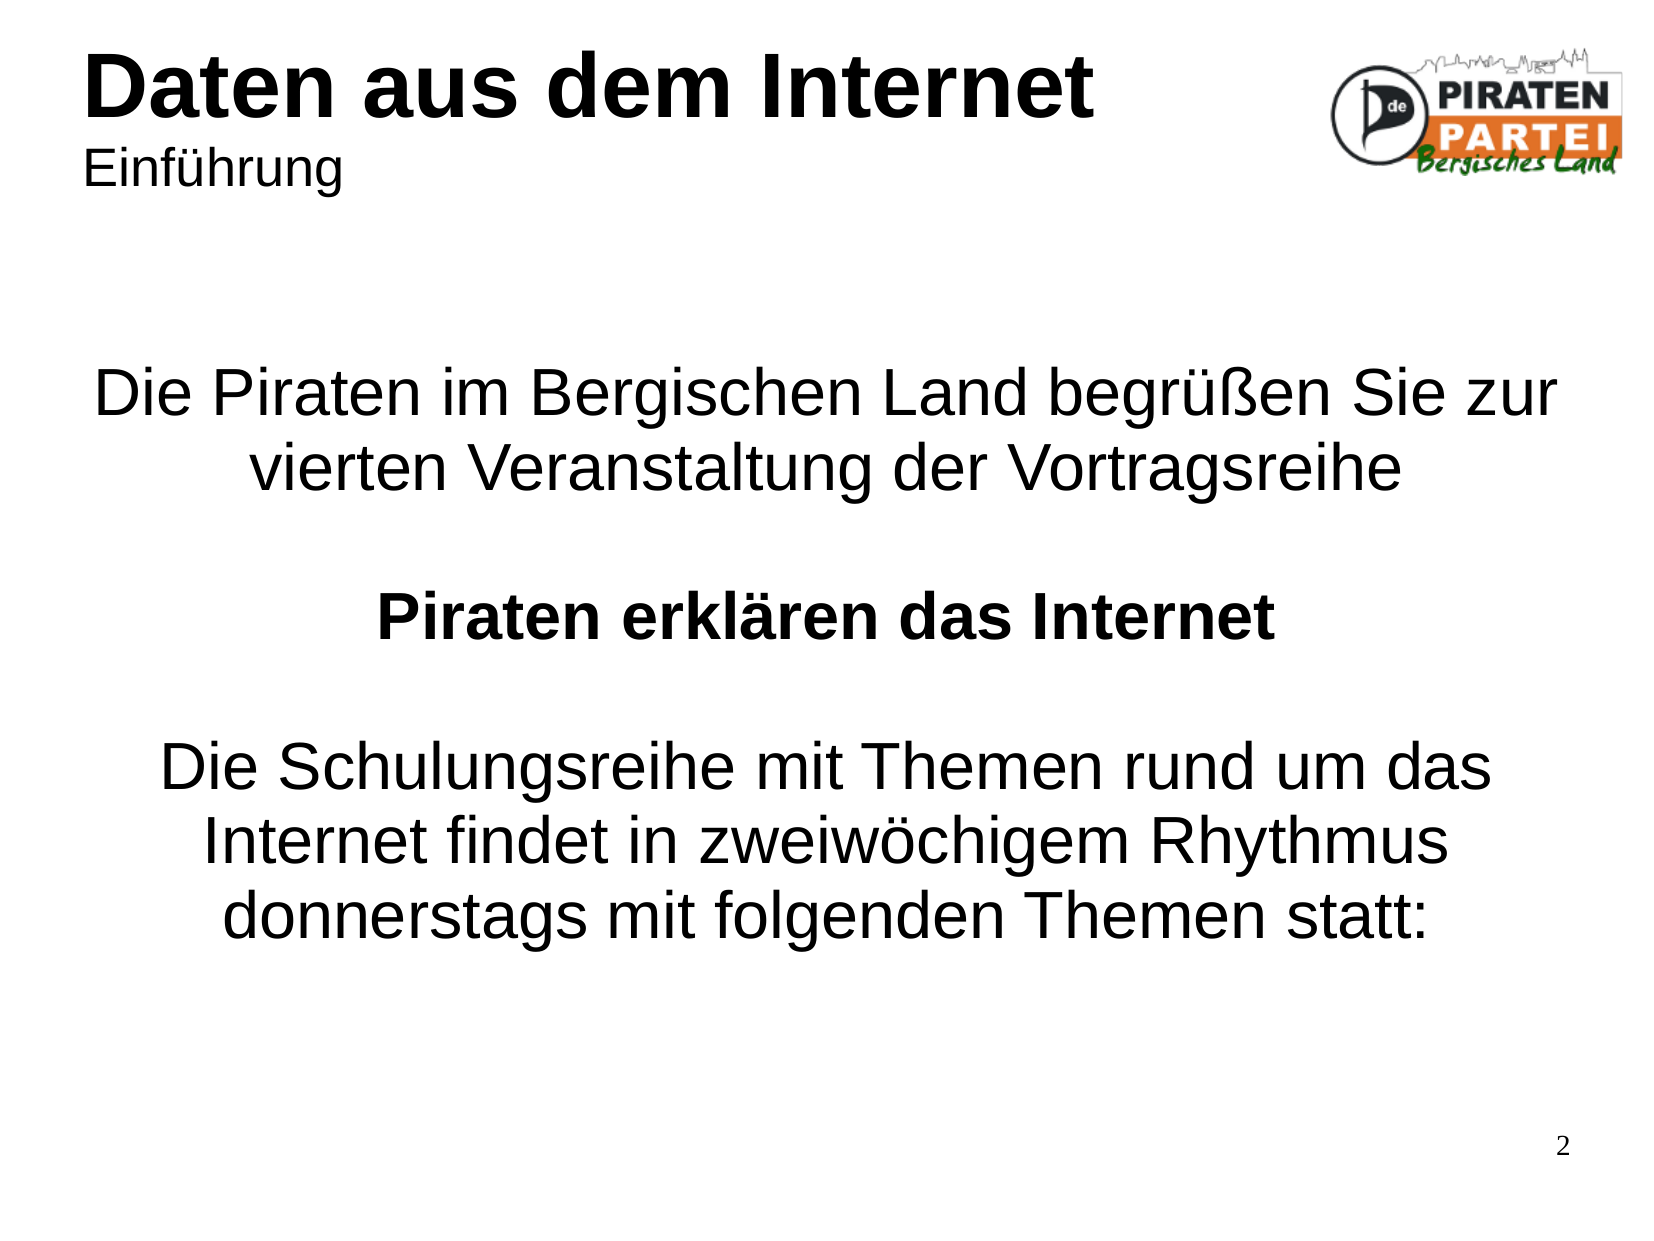

# Daten aus dem Internet Einführung
Die Piraten im Bergischen Land begrüßen Sie zur vierten Veranstaltung der Vortragsreihe
Piraten erklären das Internet
Die Schulungsreihe mit Themen rund um das Internet findet in zweiwöchigem Rhythmus donnerstags mit folgenden Themen statt:
2